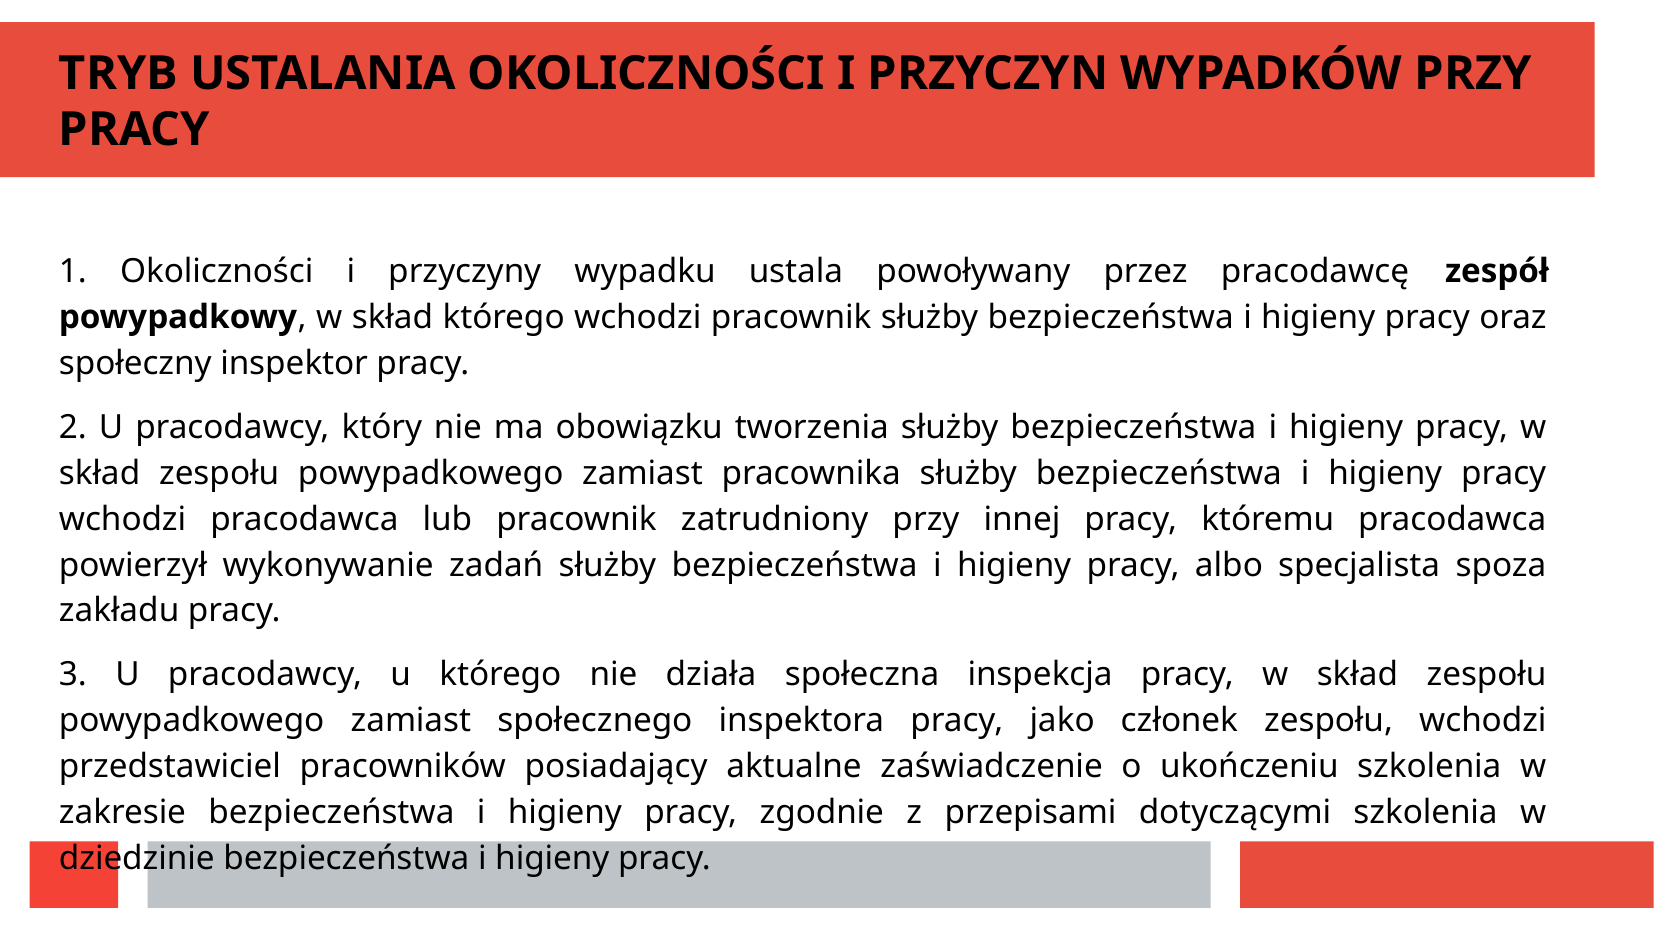

# TRYB USTALANIA OKOLICZNOŚCI I PRZYCZYN WYPADKÓW PRZY PRACY
1. Okoliczności i przyczyny wypadku ustala powoływany przez pracodawcę zespół powypadkowy, w skład którego wchodzi pracownik służby bezpieczeństwa i higieny pracy oraz społeczny inspektor pracy.
2. U pracodawcy, który nie ma obowiązku tworzenia służby bezpieczeństwa i higieny pracy, w skład zespołu powypadkowego zamiast pracownika służby bezpieczeństwa i higieny pracy wchodzi pracodawca lub pracownik zatrudniony przy innej pracy, któremu pracodawca powierzył wykonywanie zadań służby bezpieczeństwa i higieny pracy, albo specjalista spoza zakładu pracy.
3. U pracodawcy, u którego nie działa społeczna inspekcja pracy, w skład zespołu powypadkowego zamiast społecznego inspektora pracy, jako członek zespołu, wchodzi przedstawiciel pracowników posiadający aktualne zaświadczenie o ukończeniu szkolenia w zakresie bezpieczeństwa i higieny pracy, zgodnie z przepisami dotyczącymi szkolenia w dziedzinie bezpieczeństwa i higieny pracy.